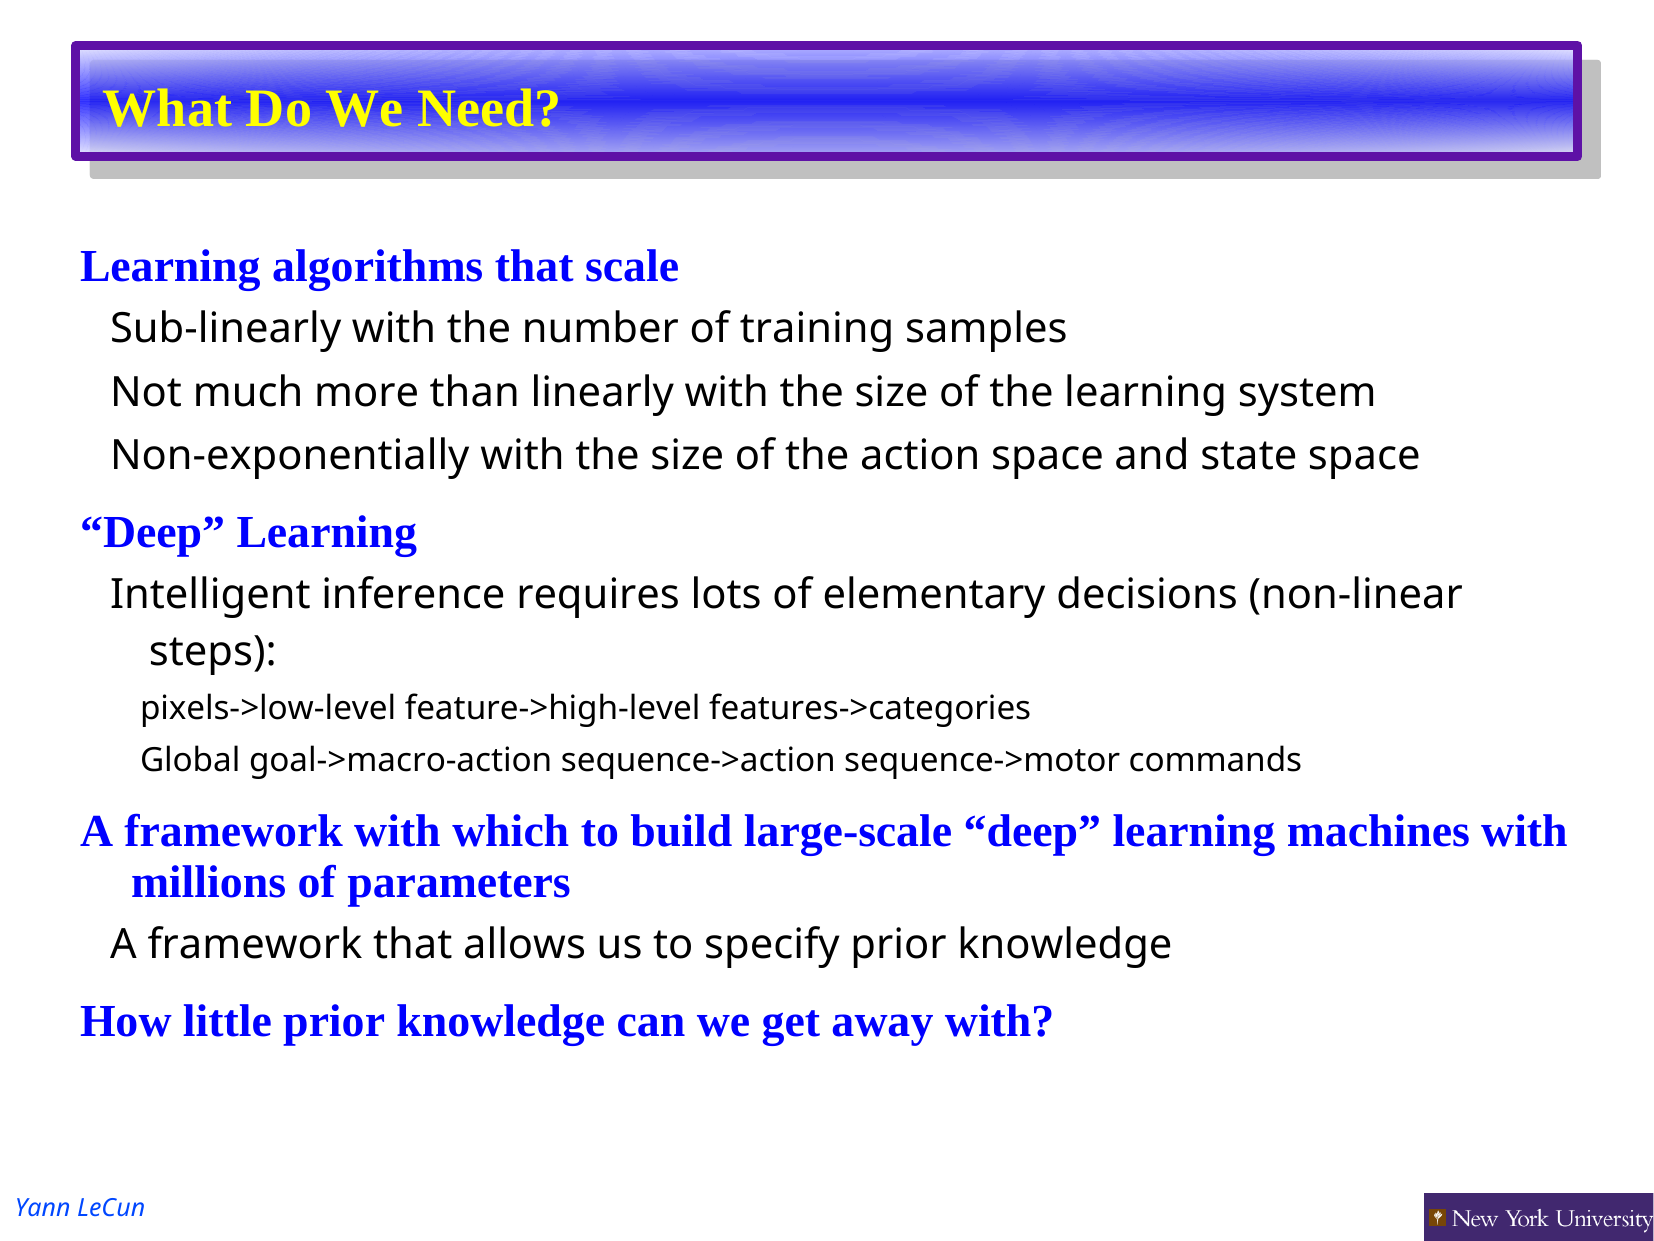

# What Do We Need?
Learning algorithms that scale
Sub-linearly with the number of training samples
Not much more than linearly with the size of the learning system
Non-exponentially with the size of the action space and state space
“Deep” Learning
Intelligent inference requires lots of elementary decisions (non-linear steps):
pixels->low-level feature->high-level features->categories
Global goal->macro-action sequence->action sequence->motor commands
A framework with which to build large-scale “deep” learning machines with millions of parameters
A framework that allows us to specify prior knowledge
How little prior knowledge can we get away with?